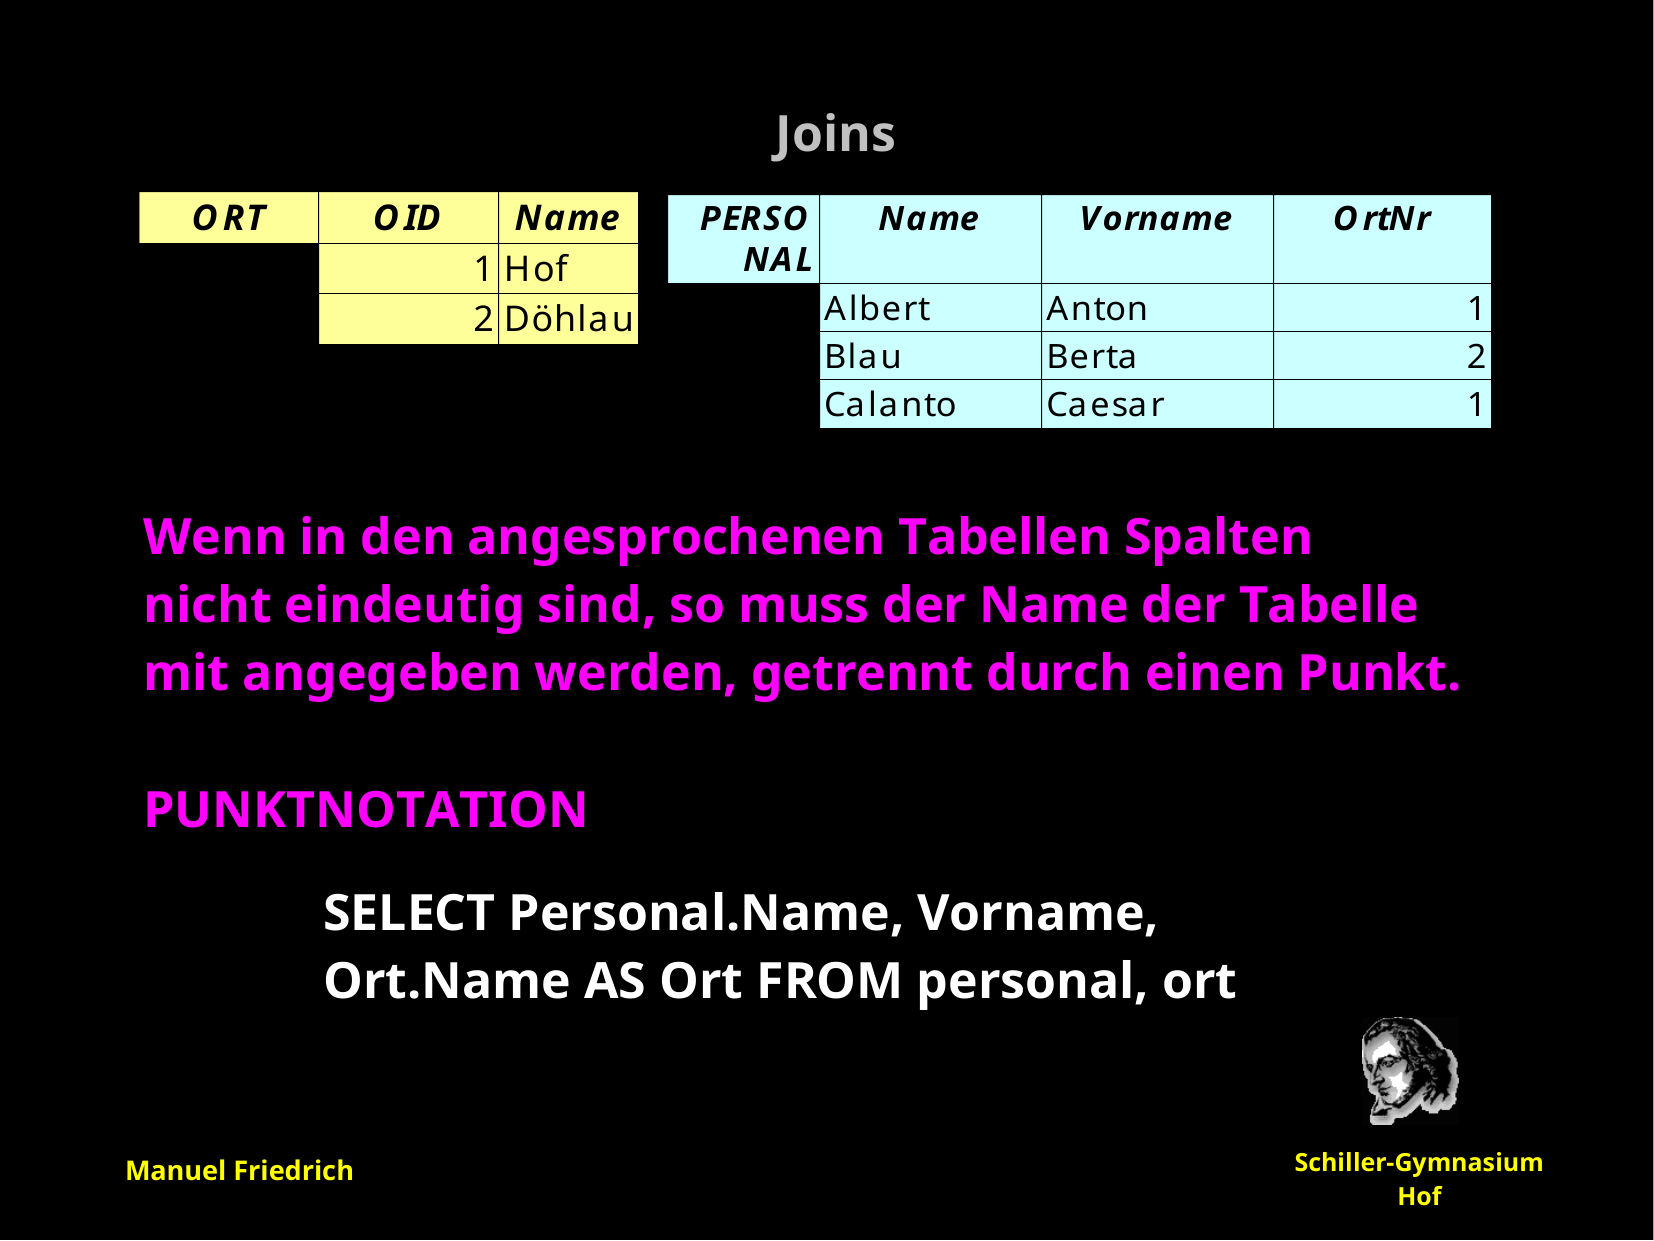

Joins
Wenn in den angesprochenen Tabellen Spalten
nicht eindeutig sind, so muss der Name der Tabelle
mit angegeben werden, getrennt durch einen Punkt.
PUNKTNOTATION
SELECT Personal.Name, Vorname, Ort.Name AS Ort FROM personal, ort
Schiller-Gymnasium
Hof
Manuel Friedrich